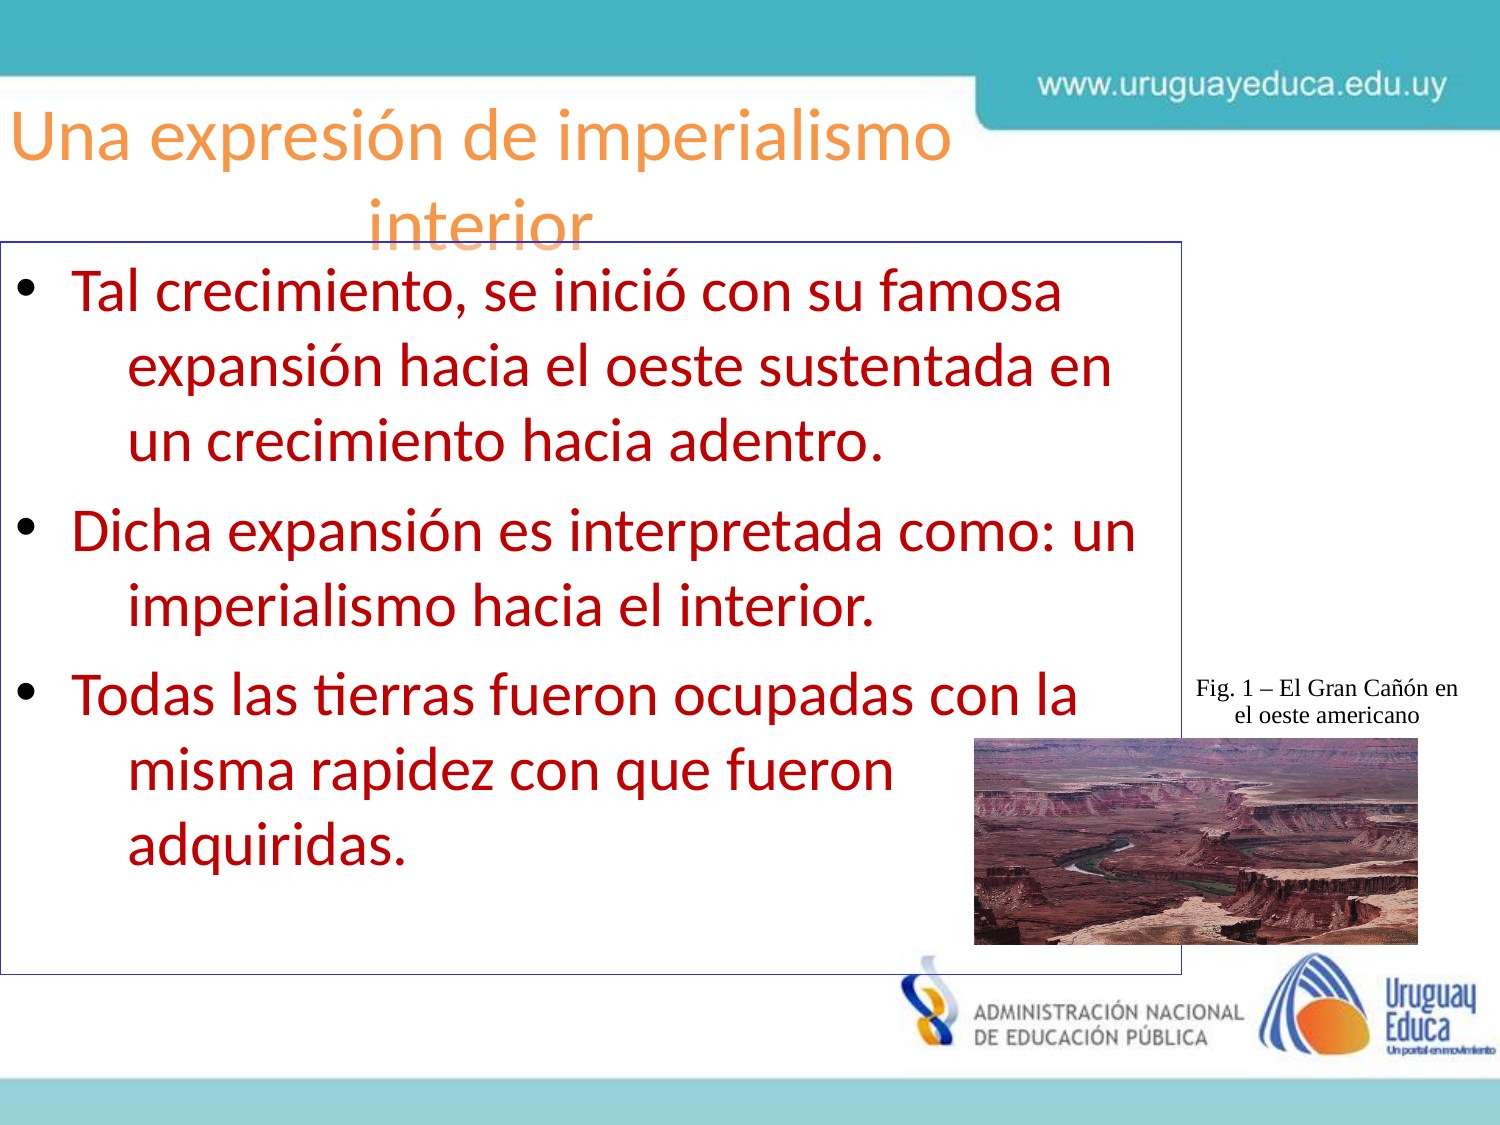

# Una expresión de imperialismo interior
Tal crecimiento, se inició con su famosa expansión hacia el oeste sustentada en un crecimiento hacia adentro.
Dicha expansión es interpretada como: un imperialismo hacia el interior.
Todas las tierras fueron ocupadas con la misma rapidez con que fueron adquiridas.
Fig. 1 – El Gran Cañón en el oeste americano